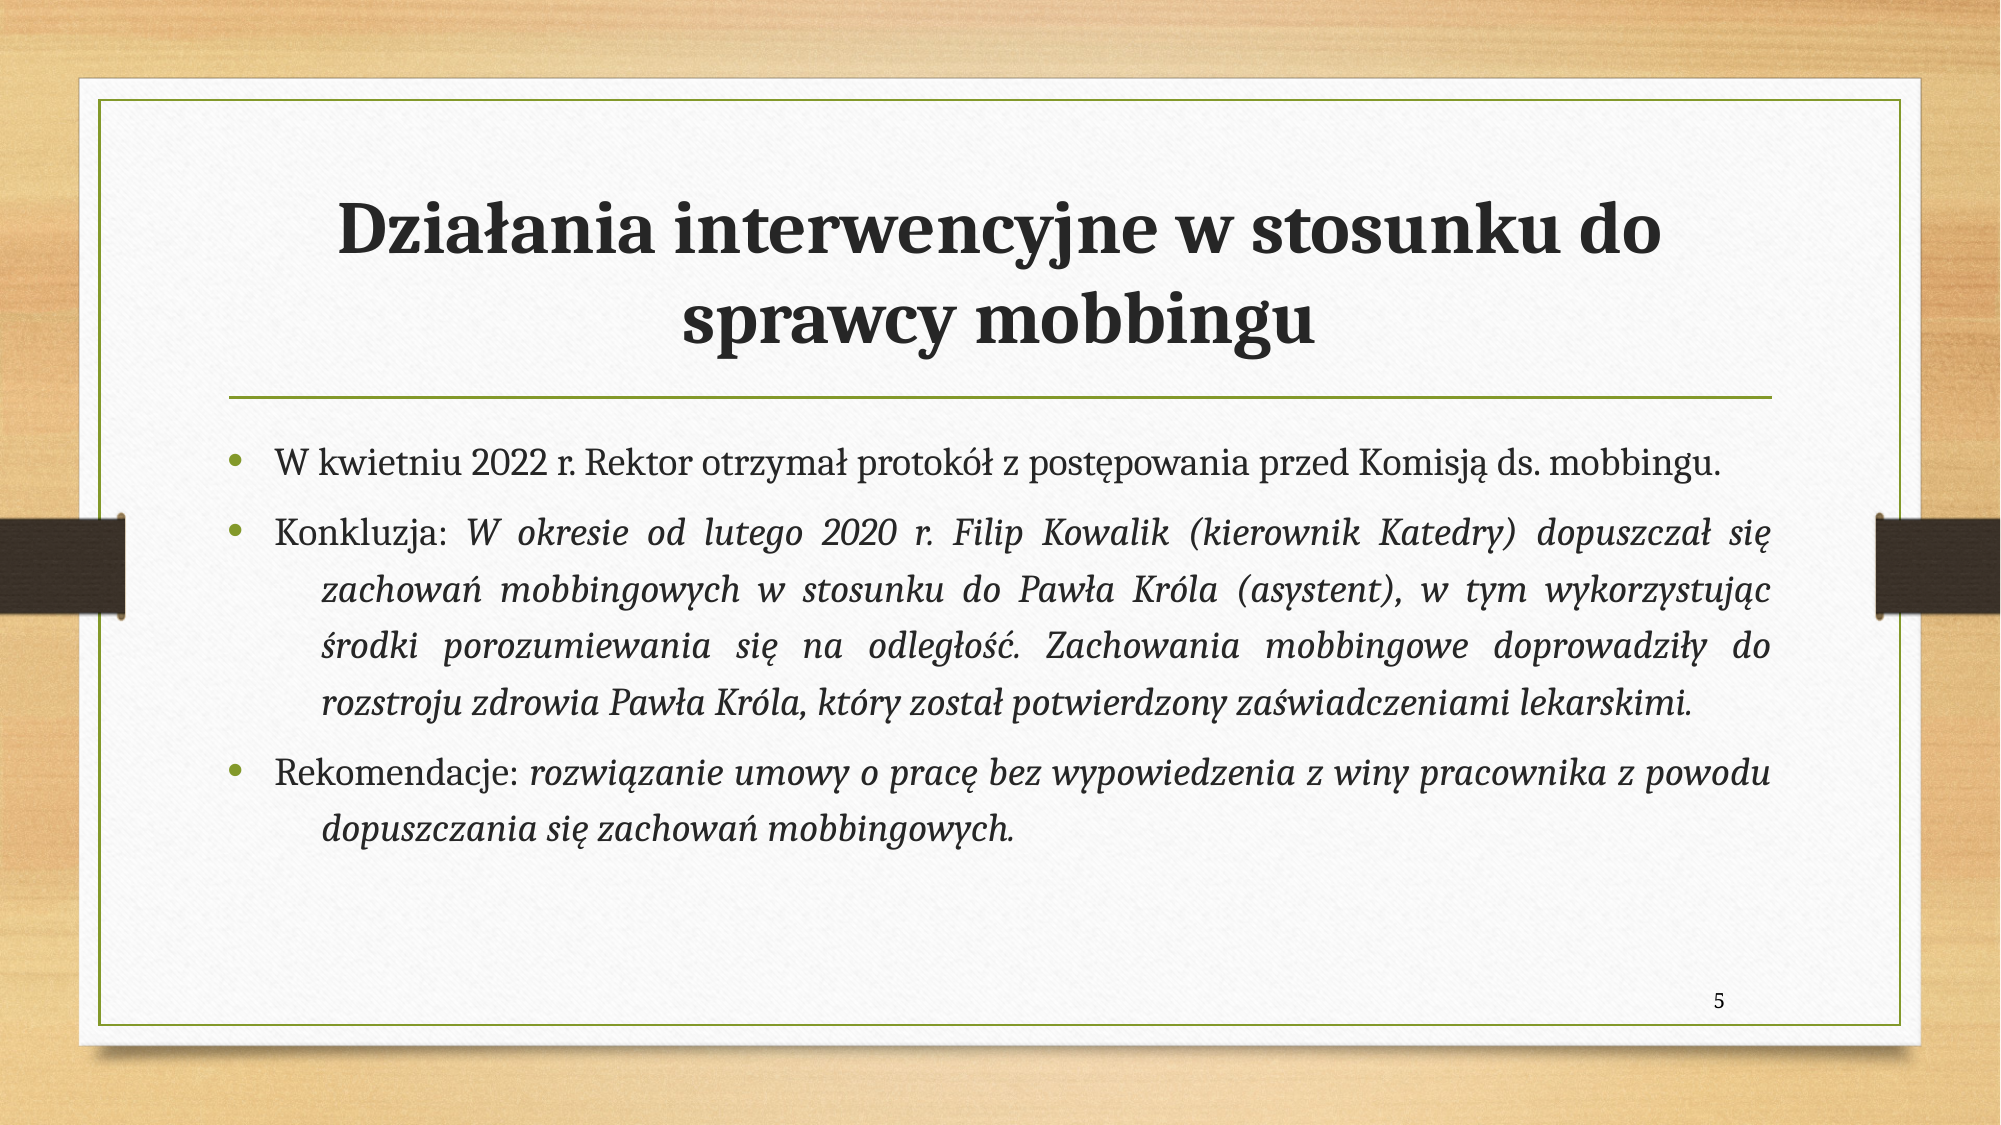

# Działania interwencyjne w stosunku do sprawcy mobbingu
W kwietniu 2022 r. Rektor otrzymał protokół z postępowania przed Komisją ds. mobbingu.
Konkluzja: W okresie od lutego 2020 r. Filip Kowalik (kierownik Katedry) dopuszczał się zachowań mobbingowych w stosunku do Pawła Króla (asystent), w tym wykorzystując środki porozumiewania się na odległość. Zachowania mobbingowe doprowadziły do rozstroju zdrowia Pawła Króla, który został potwierdzony zaświadczeniami lekarskimi.
Rekomendacje: rozwiązanie umowy o pracę bez wypowiedzenia z winy pracownika z powodu dopuszczania się zachowań mobbingowych.